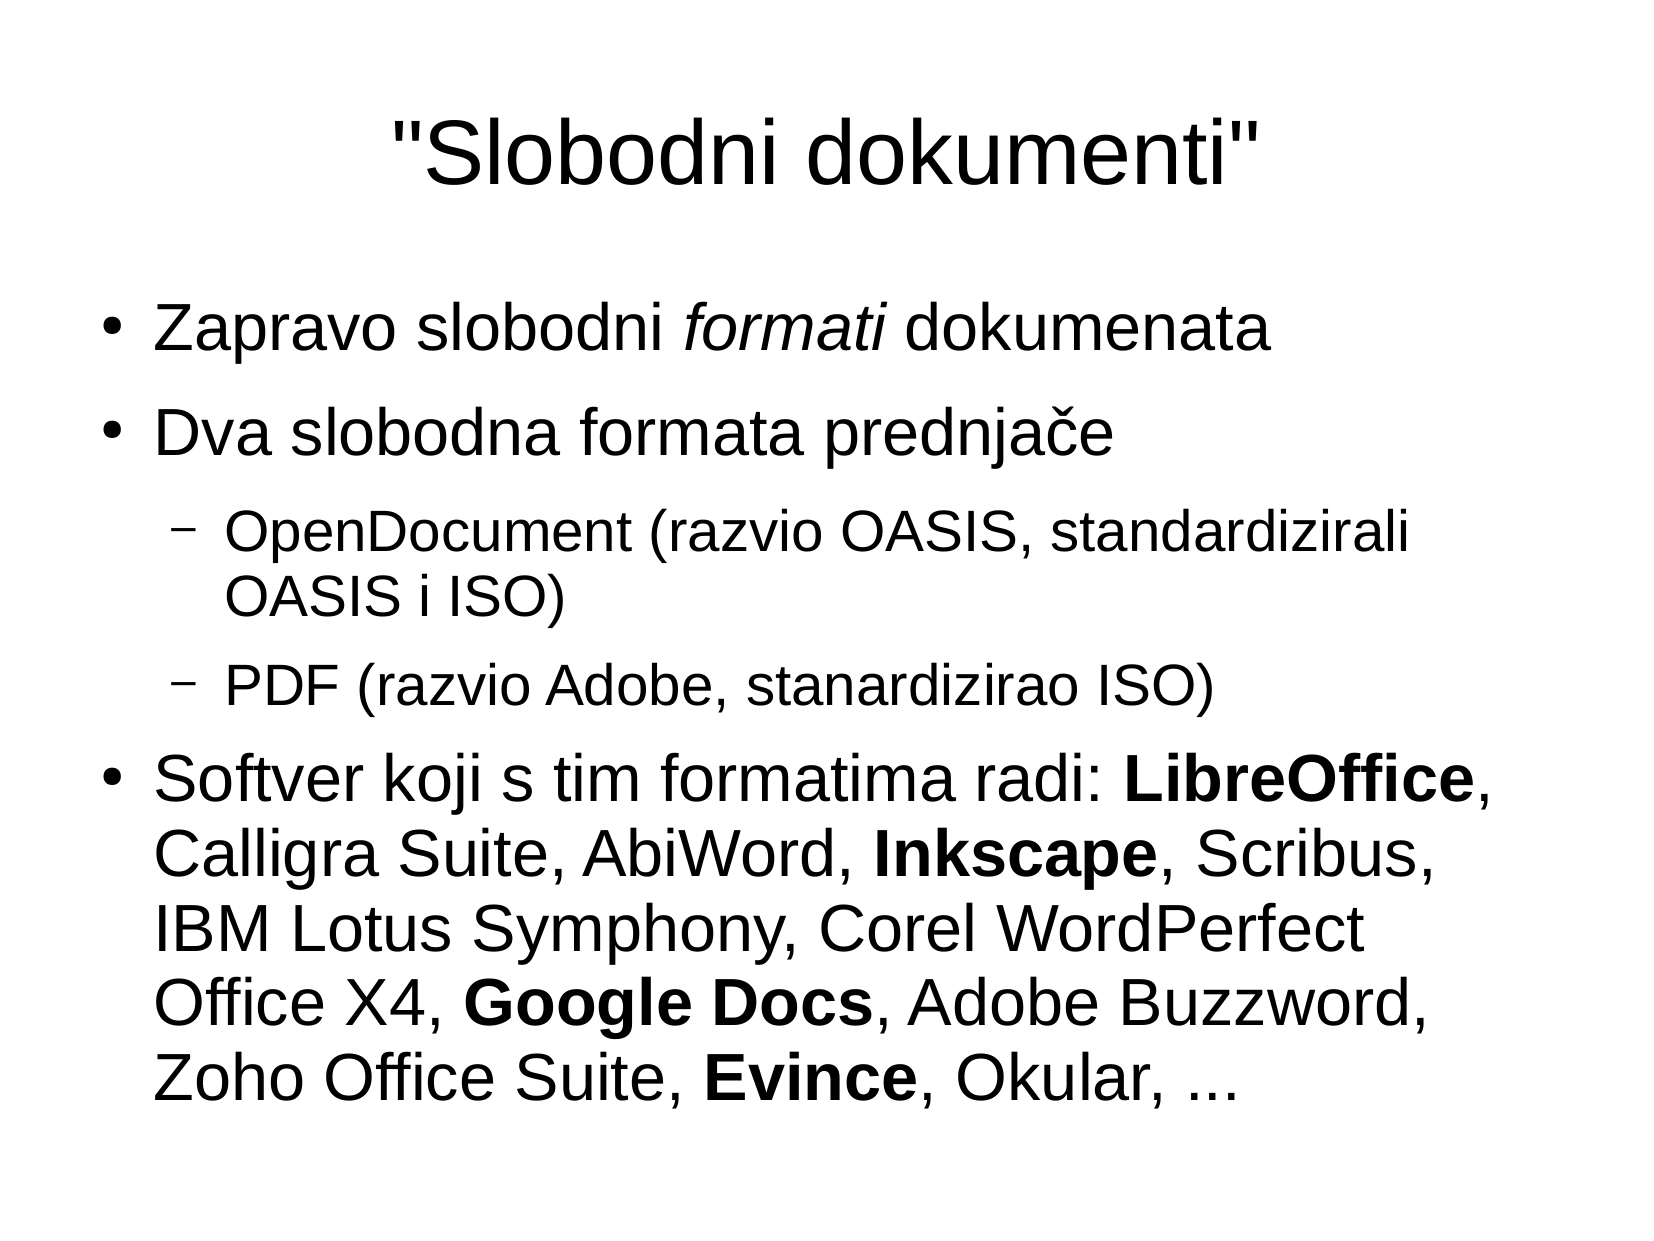

# "Slobodni dokumenti"
Zapravo slobodni formati dokumenata
Dva slobodna formata prednjače
OpenDocument (razvio OASIS, standardizirali OASIS i ISO)
PDF (razvio Adobe, stanardizirao ISO)
Softver koji s tim formatima radi: LibreOffice, Calligra Suite, AbiWord, Inkscape, Scribus, IBM Lotus Symphony, Corel WordPerfect Office X4, Google Docs, Adobe Buzzword, Zoho Office Suite, Evince, Okular, ...